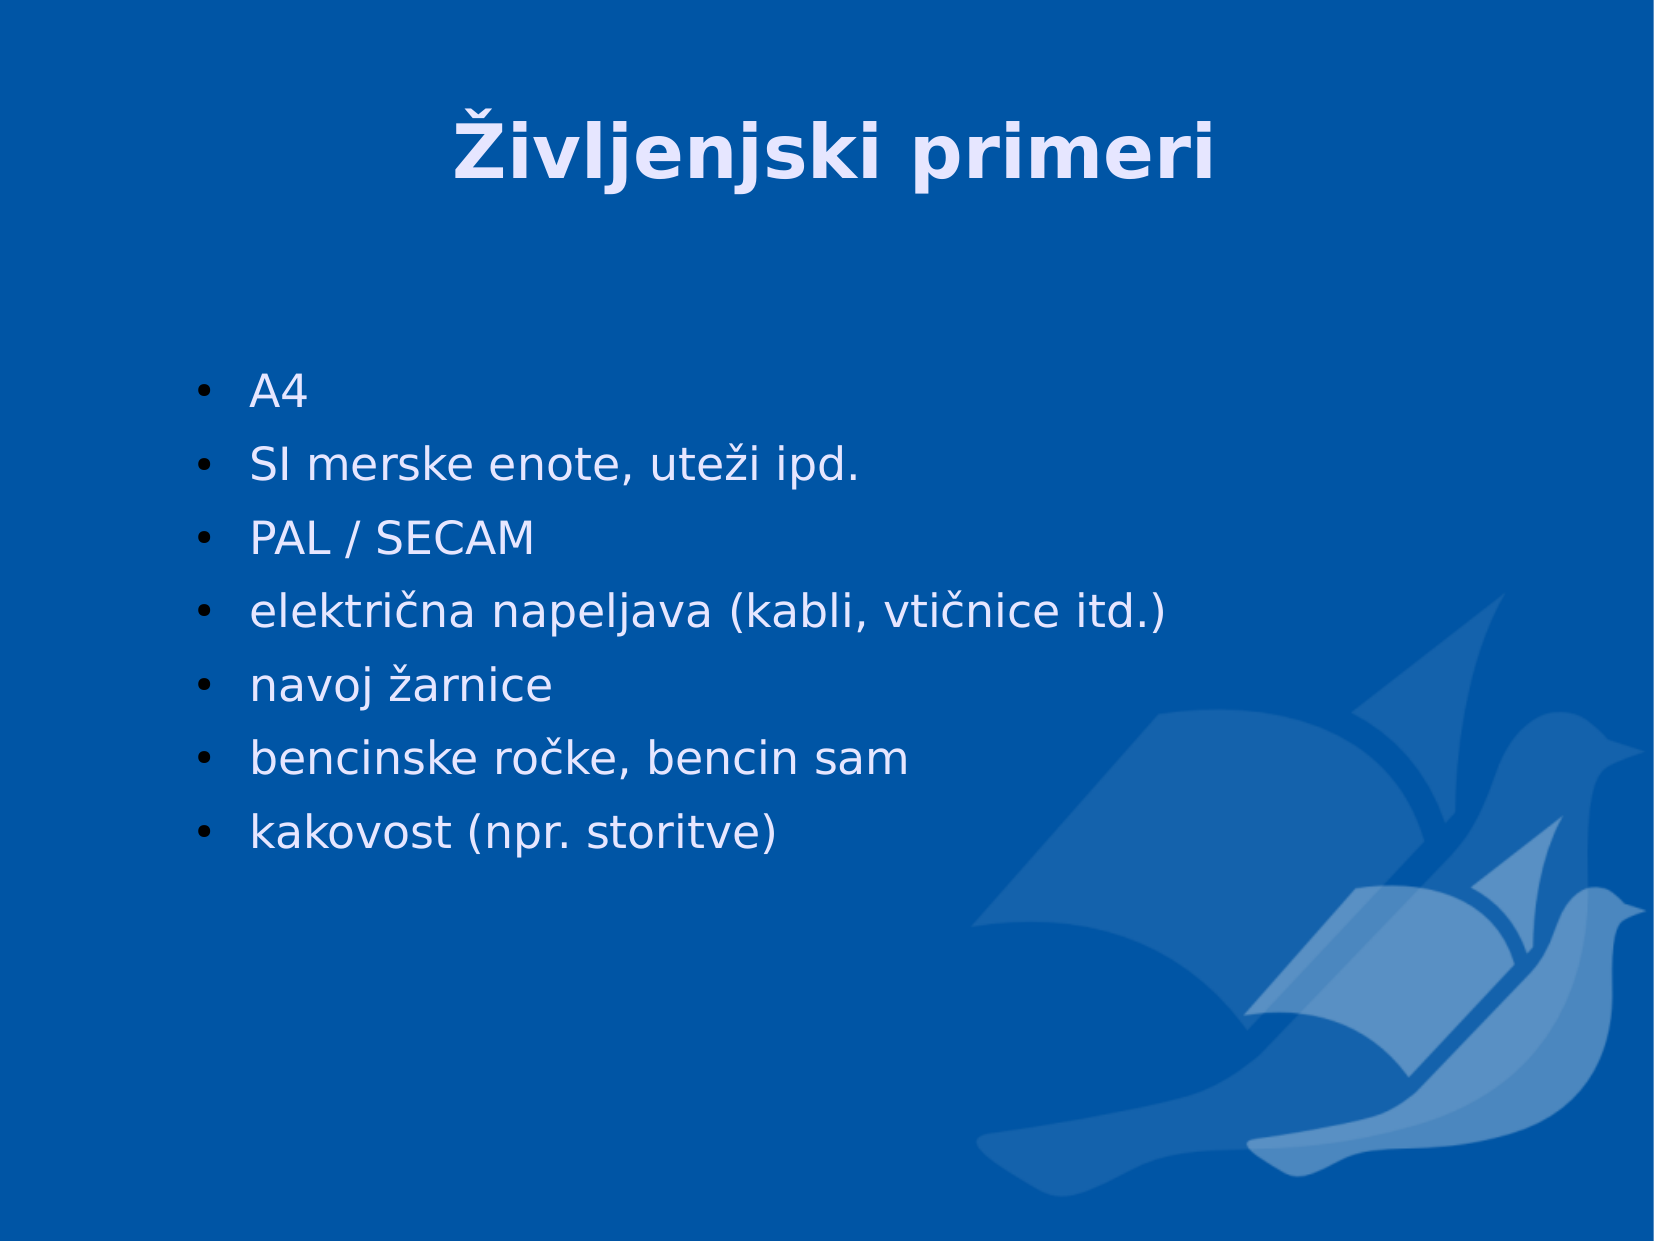

# Življenjski primeri
A4
SI merske enote, uteži ipd.
PAL / SECAM
električna napeljava (kabli, vtičnice itd.)
navoj žarnice
bencinske ročke, bencin sam
kakovost (npr. storitve)